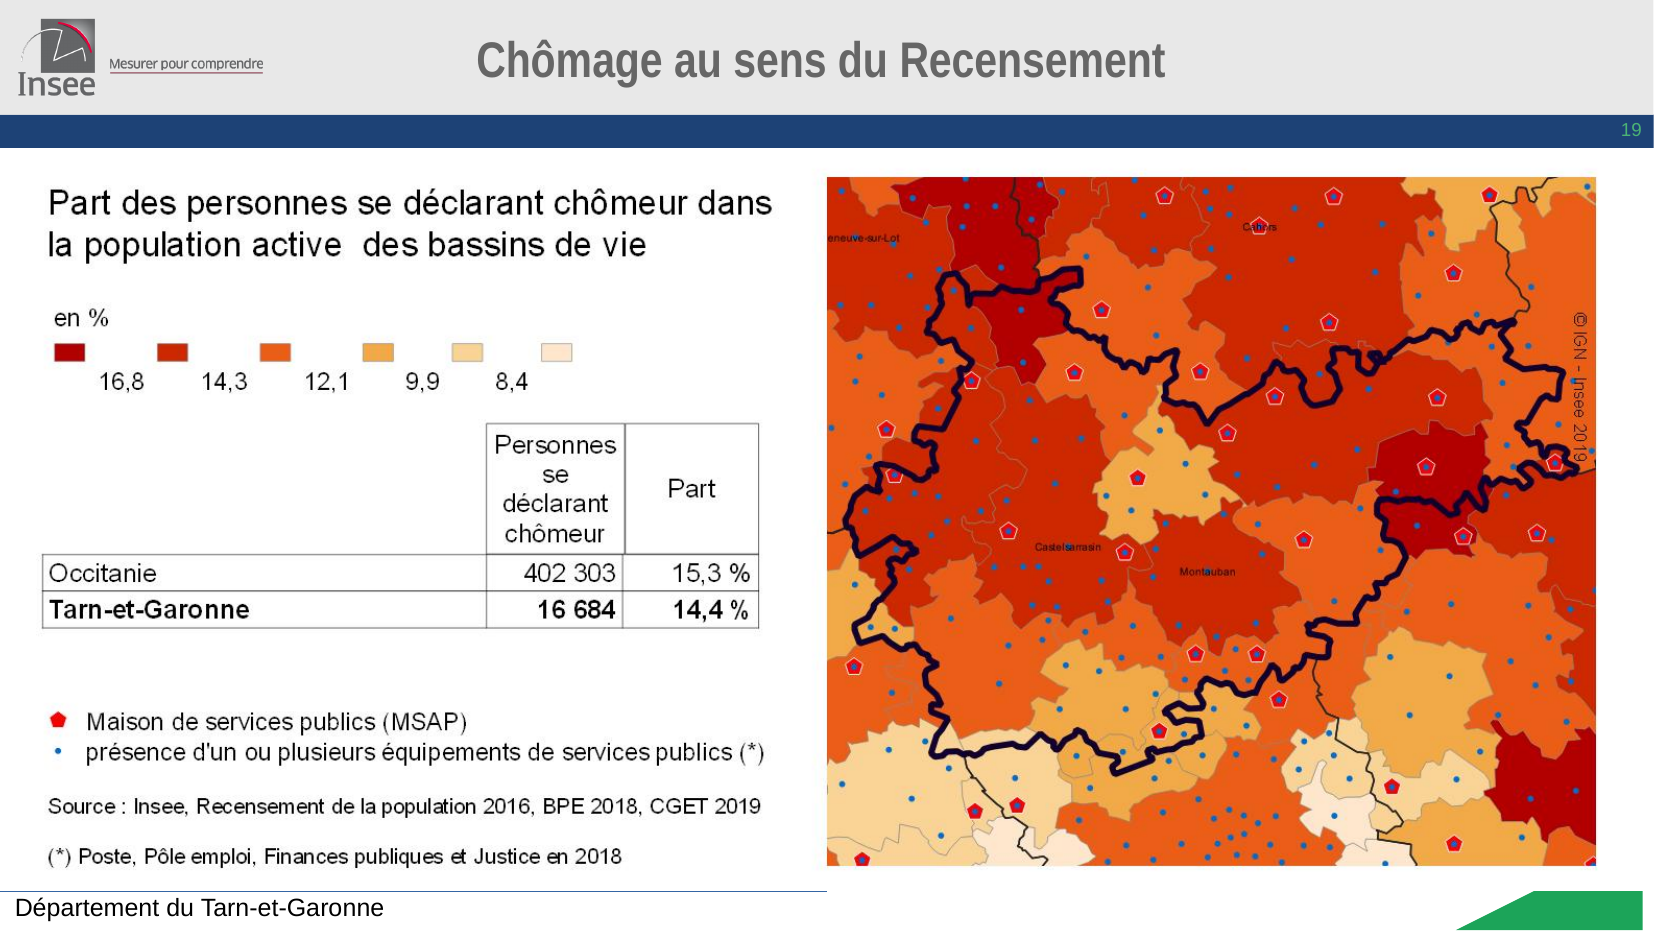

# Chômage au sens du Recensement
19